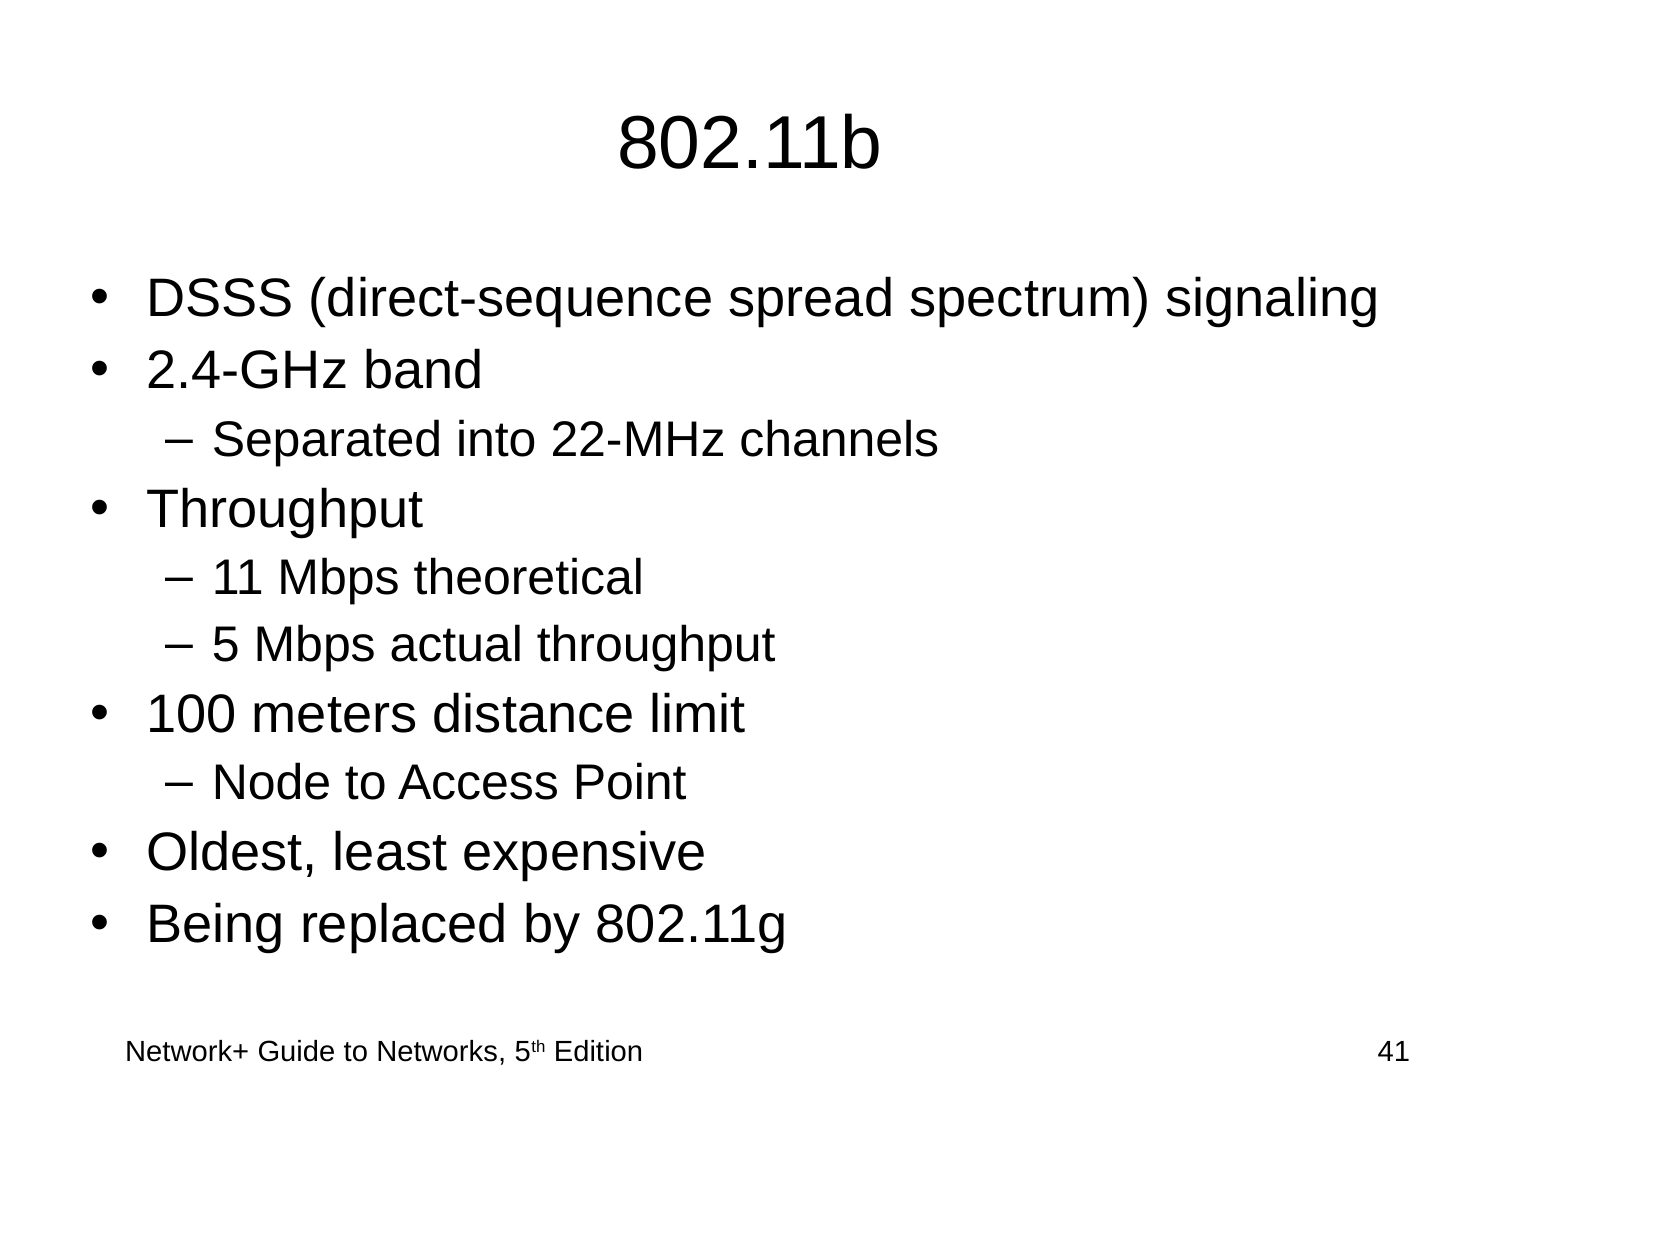

# 802.11b
DSSS (direct-sequence spread spectrum) signaling
2.4-GHz band
Separated into 22-MHz channels
Throughput
11 Mbps theoretical
5 Mbps actual throughput
100 meters distance limit
Node to Access Point
Oldest, least expensive
Being replaced by 802.11g
Network+ Guide to Networks, 5th Edition